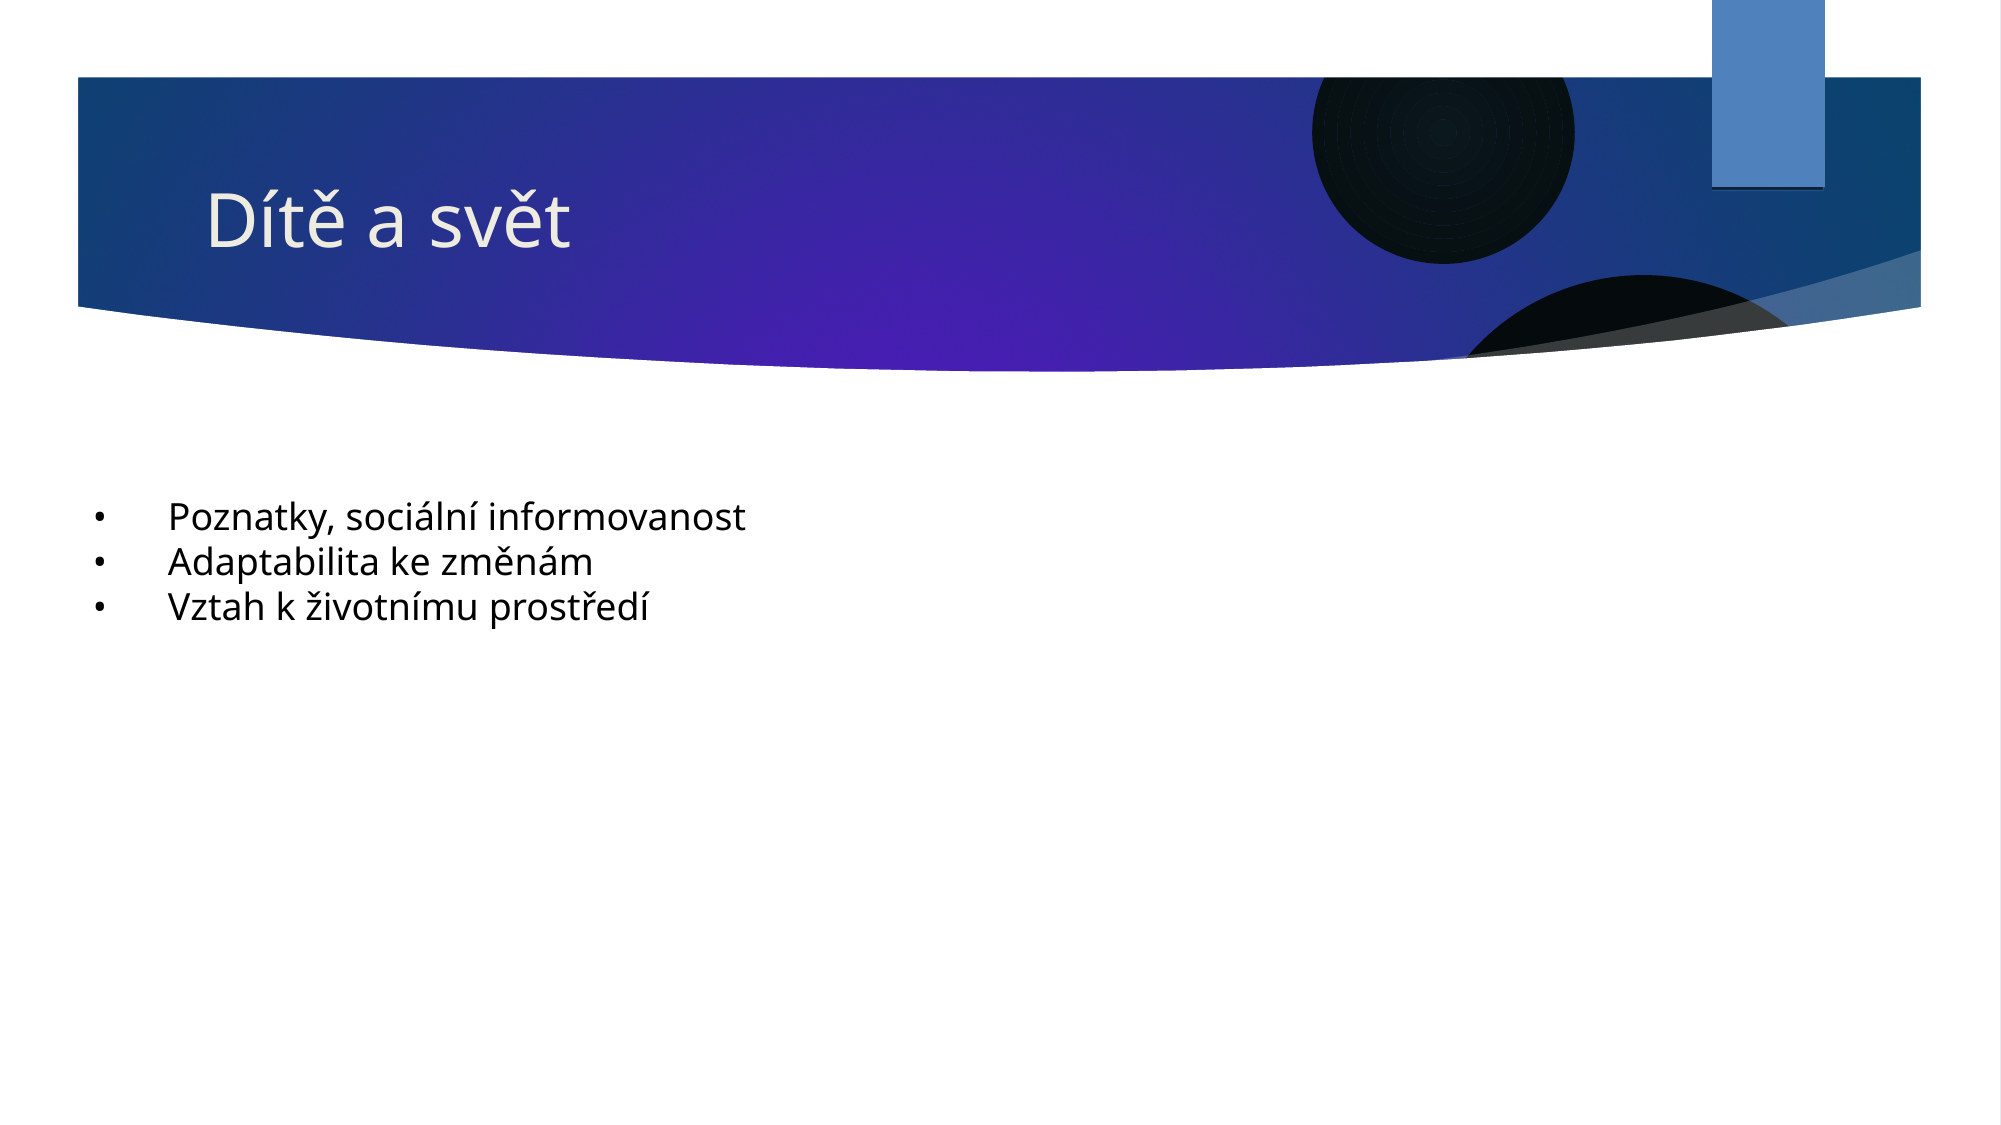

# Dítě a svět
•	Poznatky, sociální informovanost
•	Adaptabilita ke změnám
•	Vztah k životnímu prostředí